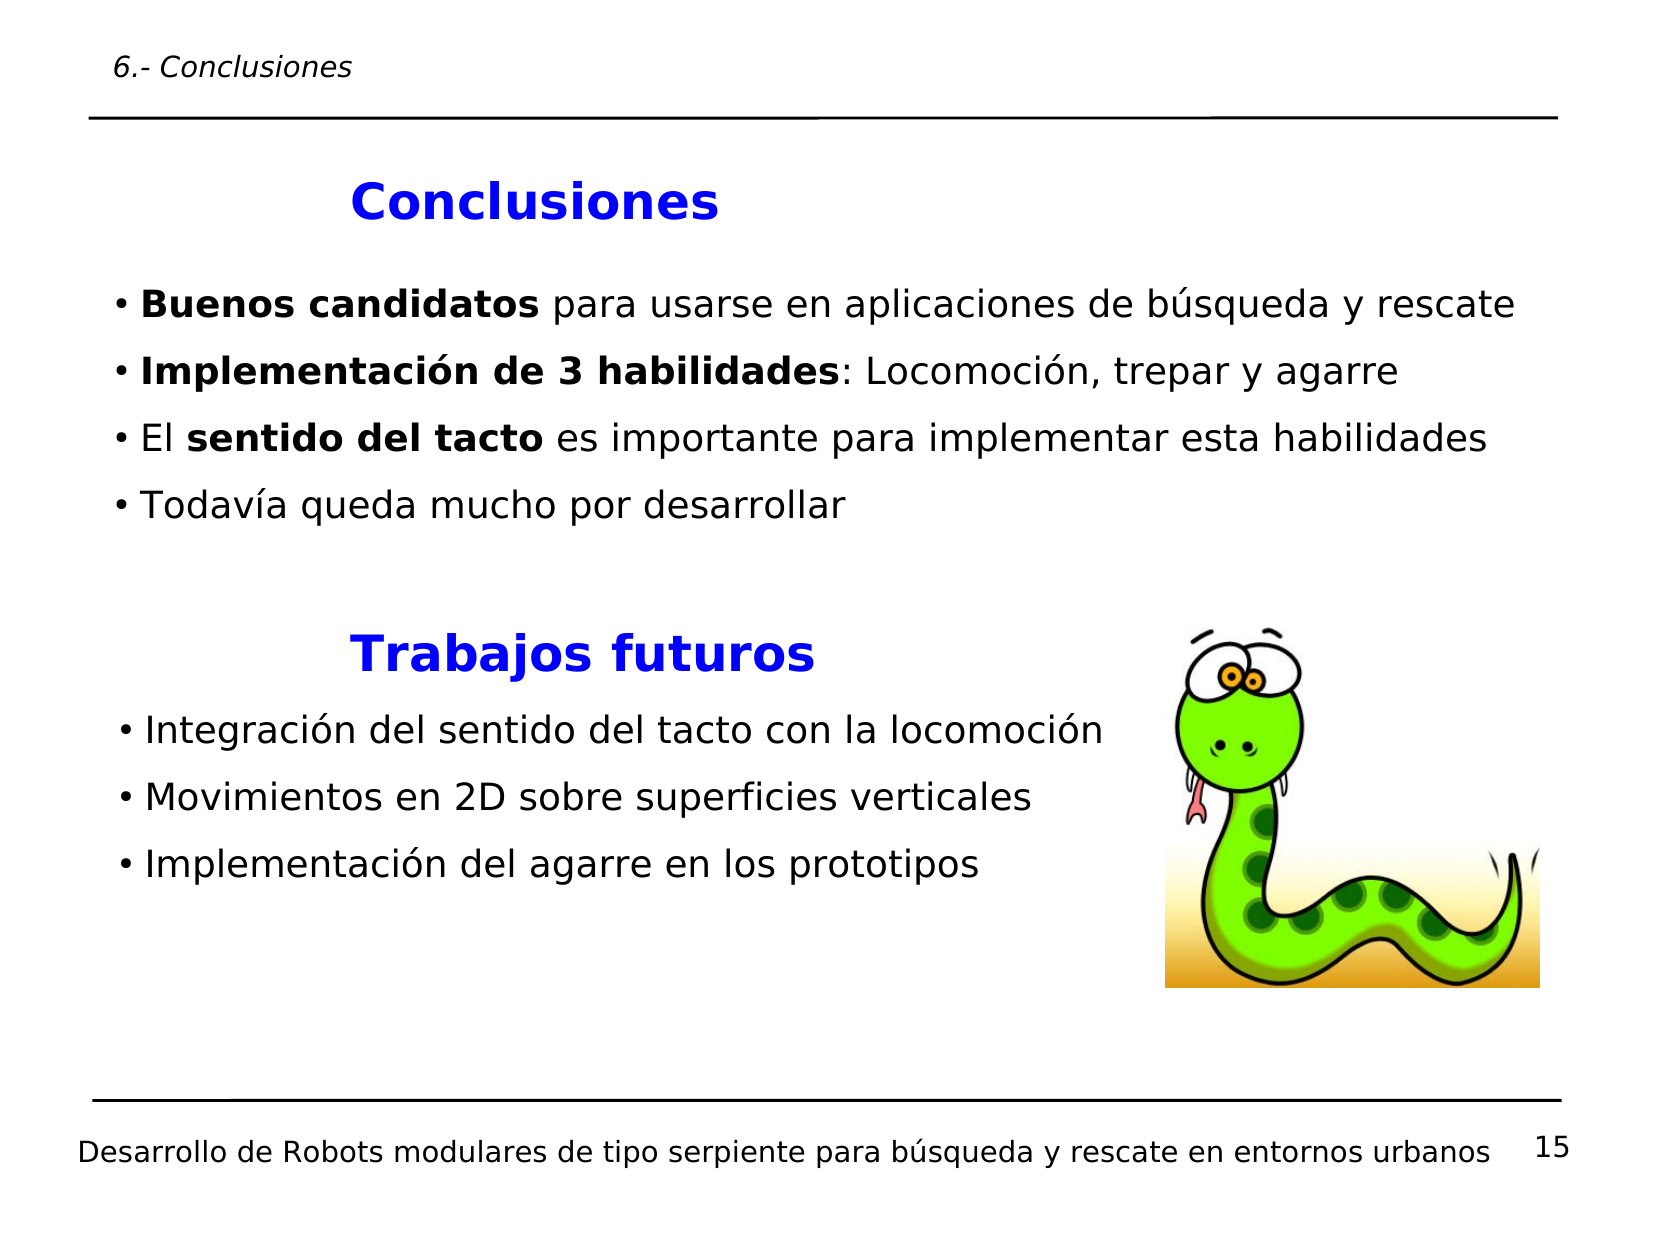

6.- Conclusiones
Conclusiones
 Buenos candidatos para usarse en aplicaciones de búsqueda y rescate
 Implementación de 3 habilidades: Locomoción, trepar y agarre
 El sentido del tacto es importante para implementar esta habilidades
 Todavía queda mucho por desarrollar
Trabajos futuros
 Integración del sentido del tacto con la locomoción
 Movimientos en 2D sobre superficies verticales
 Implementación del agarre en los prototipos
Desarrollo de Robots modulares de tipo serpiente para búsqueda y rescate en entornos urbanos
15